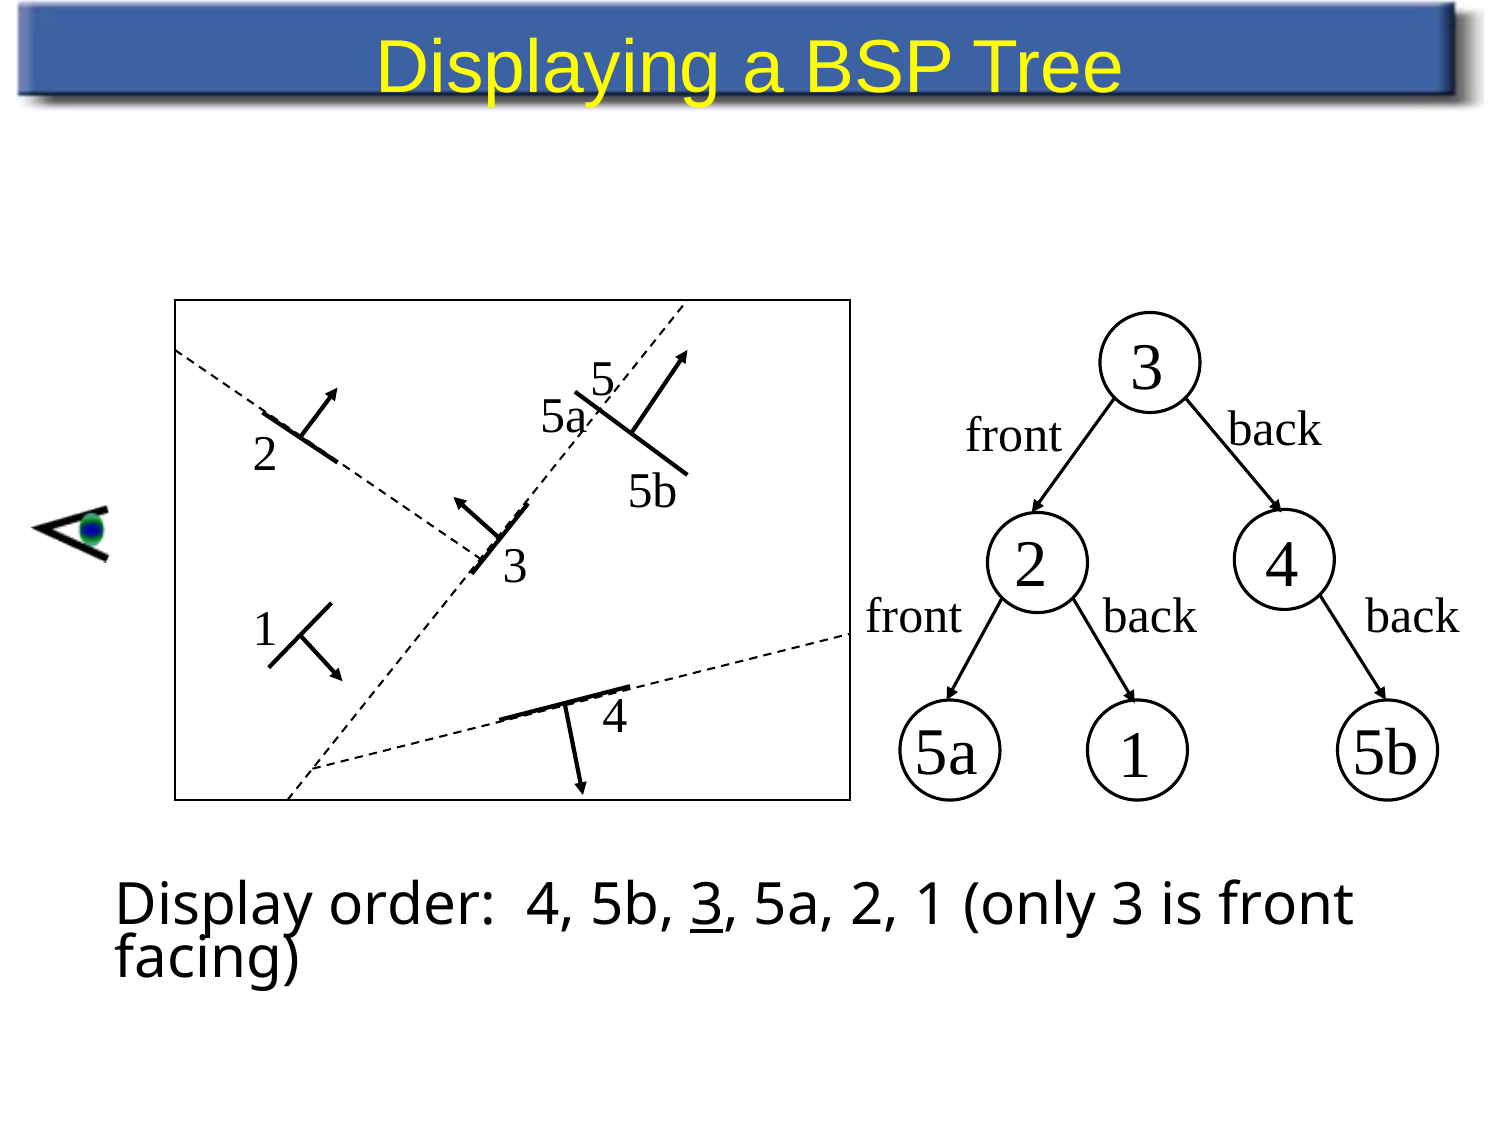

# Displaying a BSP Tree
5
5a
2
5b
3
1
4
3
back
front
2
4
front
back
back
5a
5b
1
Display order: 4, 5b, 3, 5a, 2, 1 (only 3 is front facing)